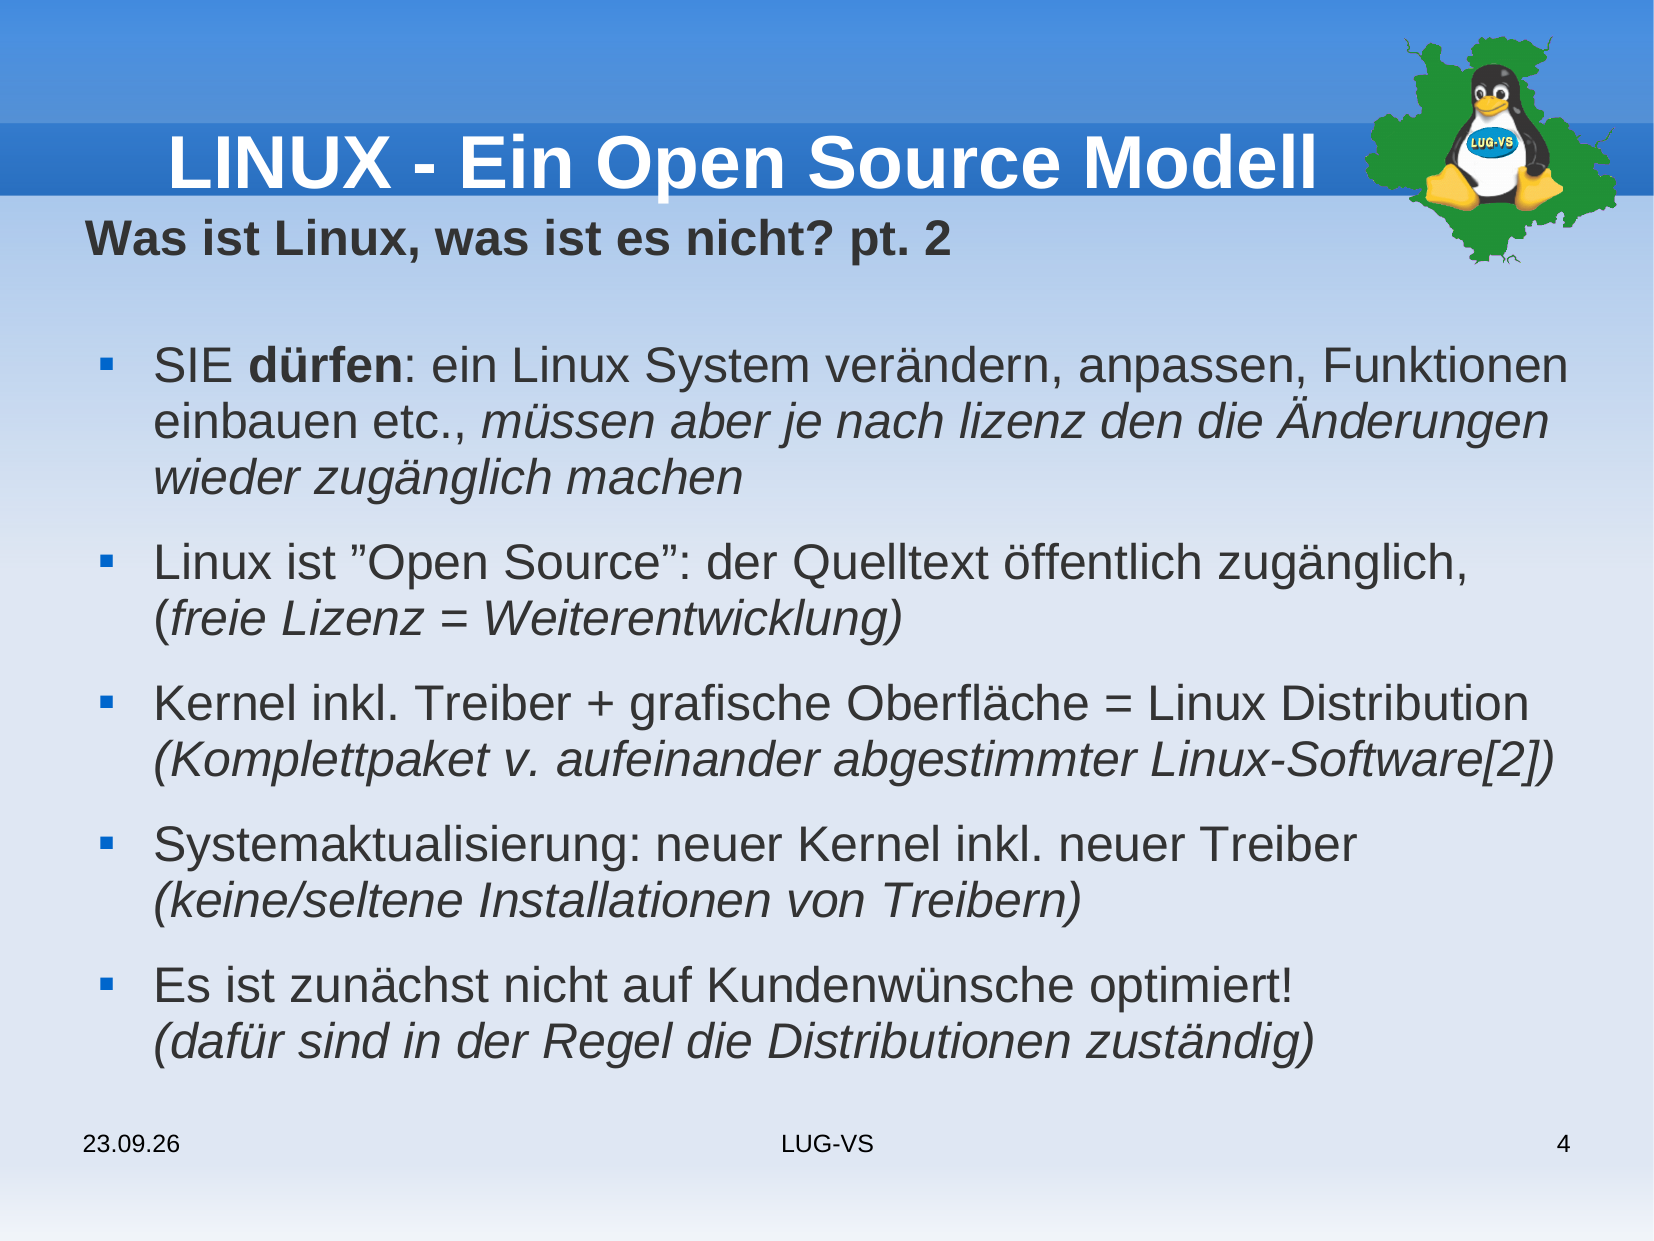

# LINUX - Ein Open Source Modell
Was ist Linux, was ist es nicht? pt. 2
SIE dürfen: ein Linux System verändern, anpassen, Funktionen einbauen etc., müssen aber je nach lizenz den die Änderungen wieder zugänglich machen
Linux ist ”Open Source”: der Quelltext öffentlich zugänglich, (freie Lizenz = Weiterentwicklung)
Kernel inkl. Treiber + grafische Oberfläche = Linux Distribution (Komplettpaket v. aufeinander abgestimmter Linux-Software[2])
Systemaktualisierung: neuer Kernel inkl. neuer Treiber (keine/seltene Installationen von Treibern)
Es ist zunächst nicht auf Kundenwünsche optimiert!
(dafür sind in der Regel die Distributionen zuständig)
LUG-VS
4